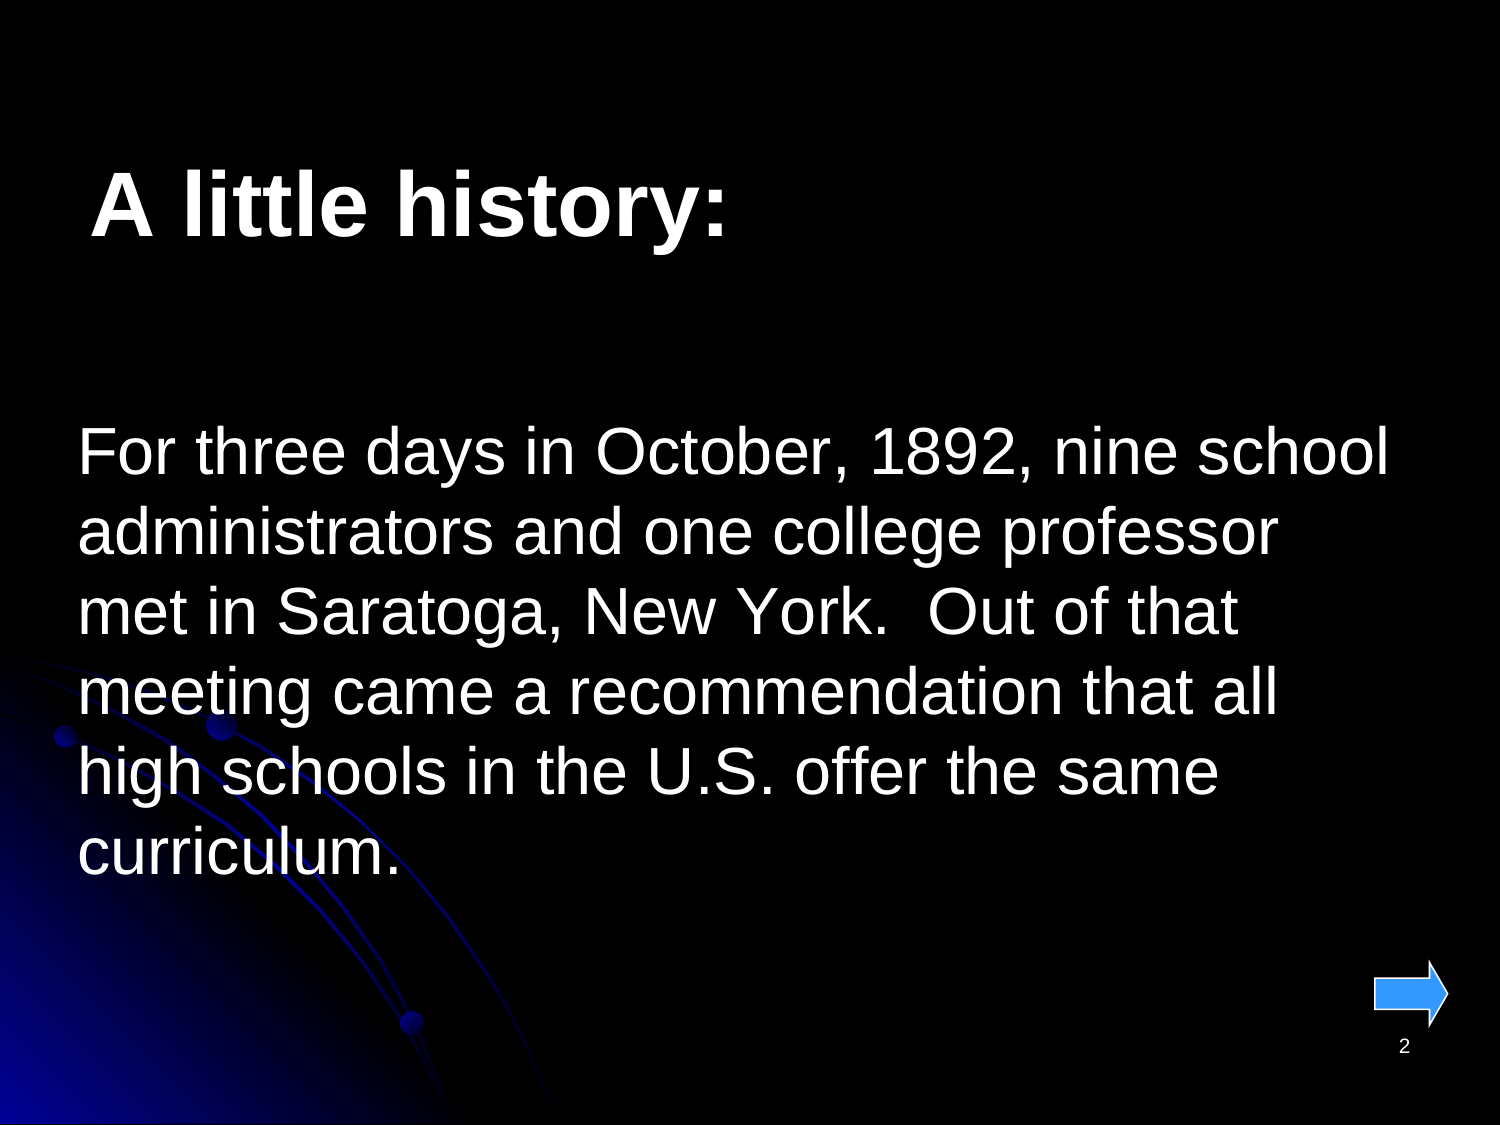

A little history:
For three days in October, 1892, nine school administrators and one college professor met in Saratoga, New York. Out of that meeting came a recommendation that all high schools in the U.S. offer the same curriculum.
2